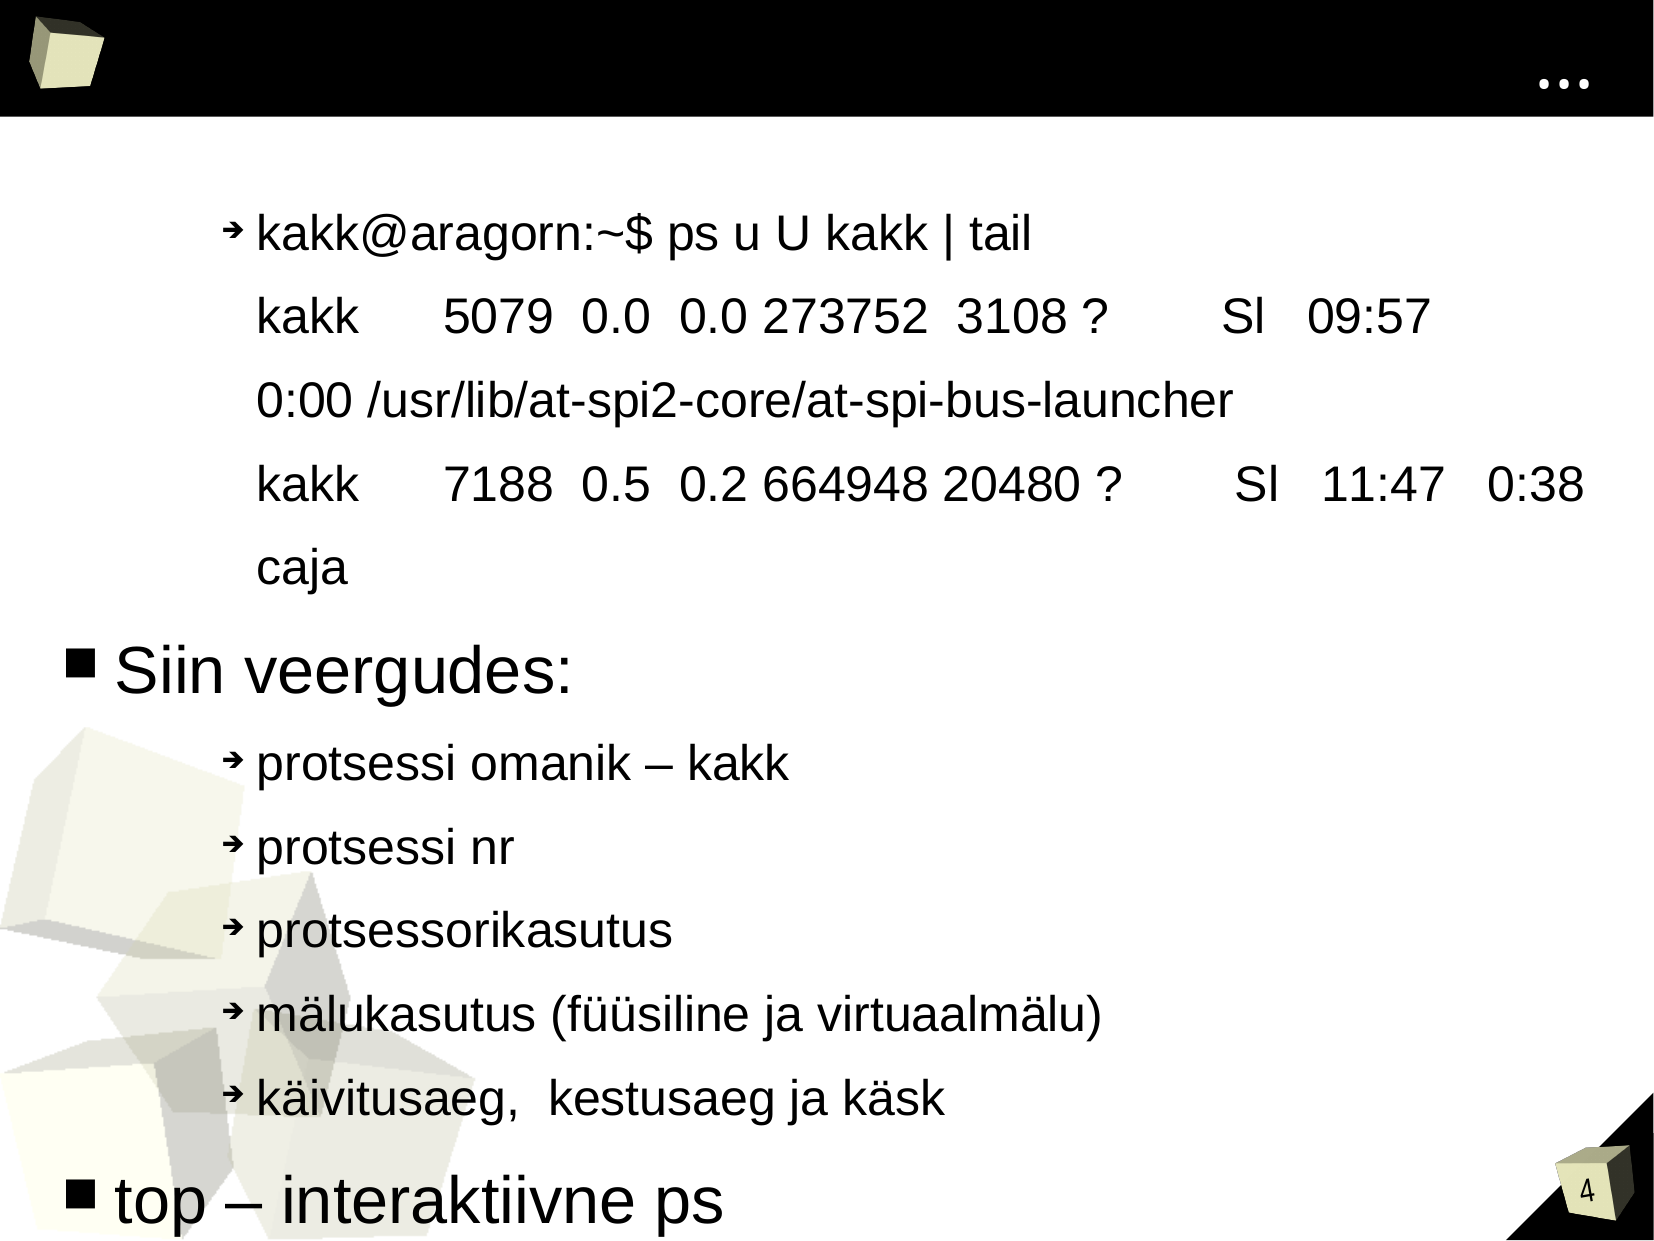

# ...
kakk@aragorn:~$ ps u U kakk | tail
kakk 5079 0.0 0.0 273752 3108 ? Sl 09:57 0:00 /usr/lib/at-spi2-core/at-spi-bus-launcher
kakk 7188 0.5 0.2 664948 20480 ? Sl 11:47 0:38 caja
Siin veergudes:
protsessi omanik – kakk
protsessi nr
protsessorikasutus
mälukasutus (füüsiline ja virtuaalmälu)
käivitusaeg, kestusaeg ja käsk
top – interaktiivne ps